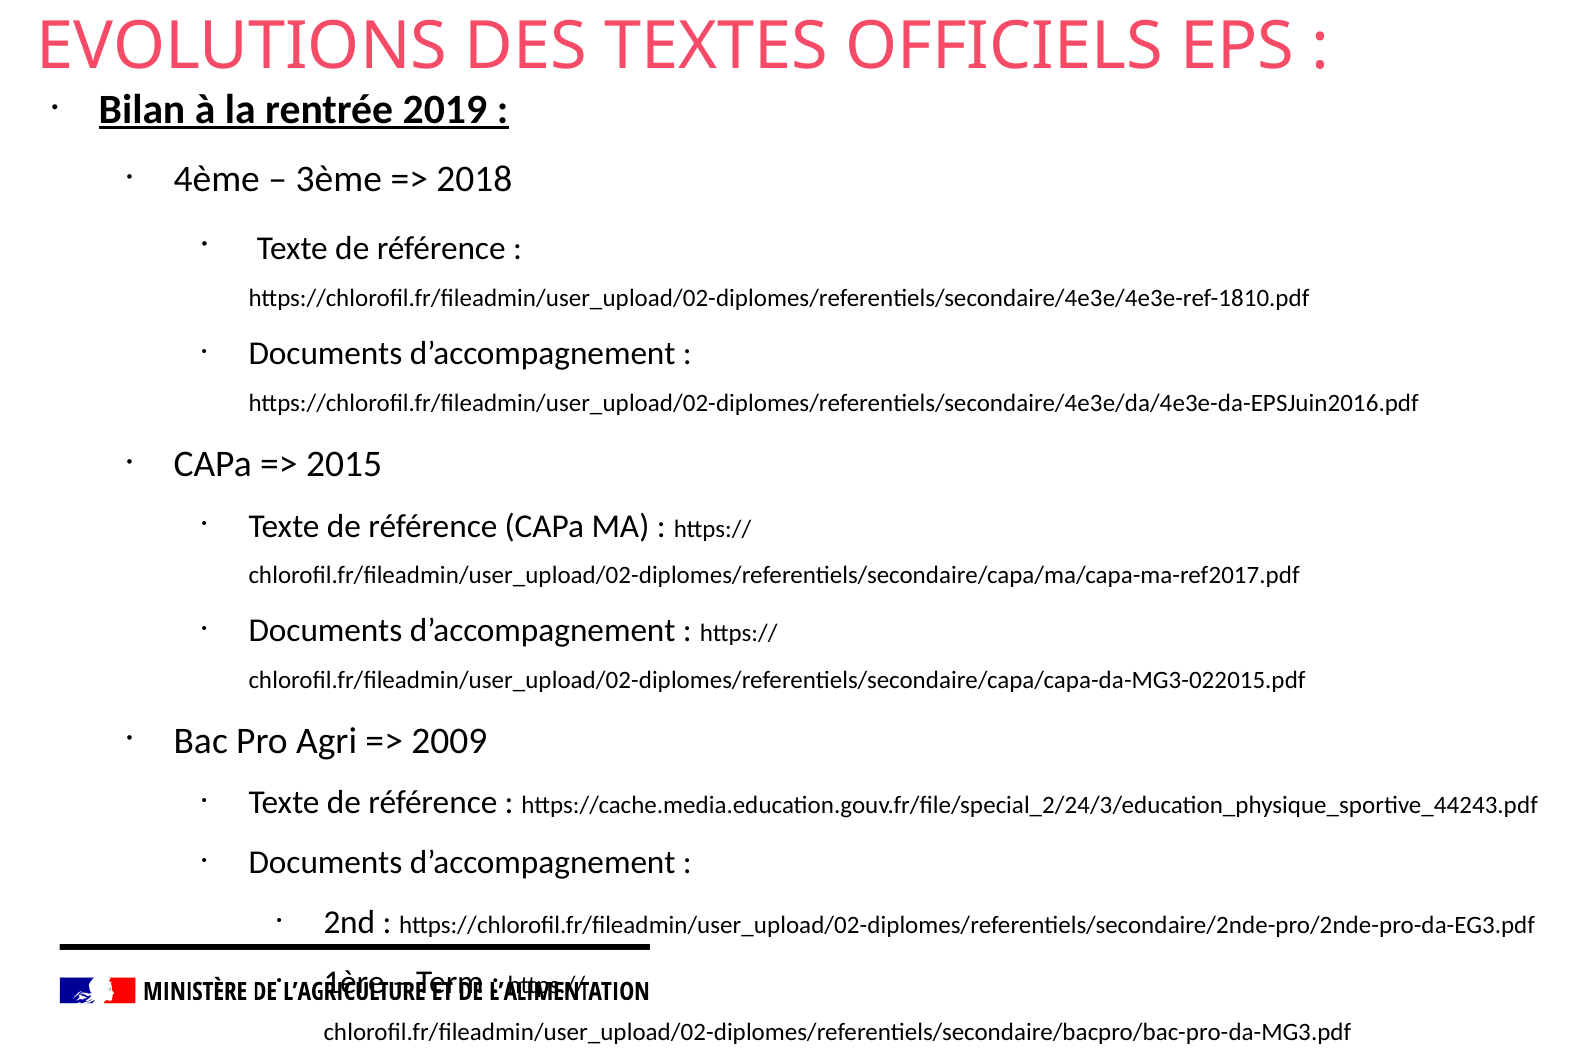

EVOLUTIONS DES TEXTES OFFICIELS EPS :
Bilan à la rentrée 2019 :
4ème – 3ème => 2018
 Texte de référence : https://chlorofil.fr/fileadmin/user_upload/02-diplomes/referentiels/secondaire/4e3e/4e3e-ref-1810.pdf
Documents d’accompagnement : https://chlorofil.fr/fileadmin/user_upload/02-diplomes/referentiels/secondaire/4e3e/da/4e3e-da-EPSJuin2016.pdf
CAPa => 2015
Texte de référence (CAPa MA) : https://chlorofil.fr/fileadmin/user_upload/02-diplomes/referentiels/secondaire/capa/ma/capa-ma-ref2017.pdf
Documents d’accompagnement : https://chlorofil.fr/fileadmin/user_upload/02-diplomes/referentiels/secondaire/capa/capa-da-MG3-022015.pdf
Bac Pro Agri => 2009
Texte de référence : https://cache.media.education.gouv.fr/file/special_2/24/3/education_physique_sportive_44243.pdf
Documents d’accompagnement :
2nd : https://chlorofil.fr/fileadmin/user_upload/02-diplomes/referentiels/secondaire/2nde-pro/2nde-pro-da-EG3.pdf
1ère – Term : https://chlorofil.fr/fileadmin/user_upload/02-diplomes/referentiels/secondaire/bacpro/bac-pro-da-MG3.pdf
BTSa => 2009 (rénovation en cours)
Documents d’accompagnement : https://chlorofil.fr/fileadmin/user_upload/02-diplomes/referentiels/secondaire/btsa/info-communes/tronc-commun/btsa-da-iea-m31.pdf